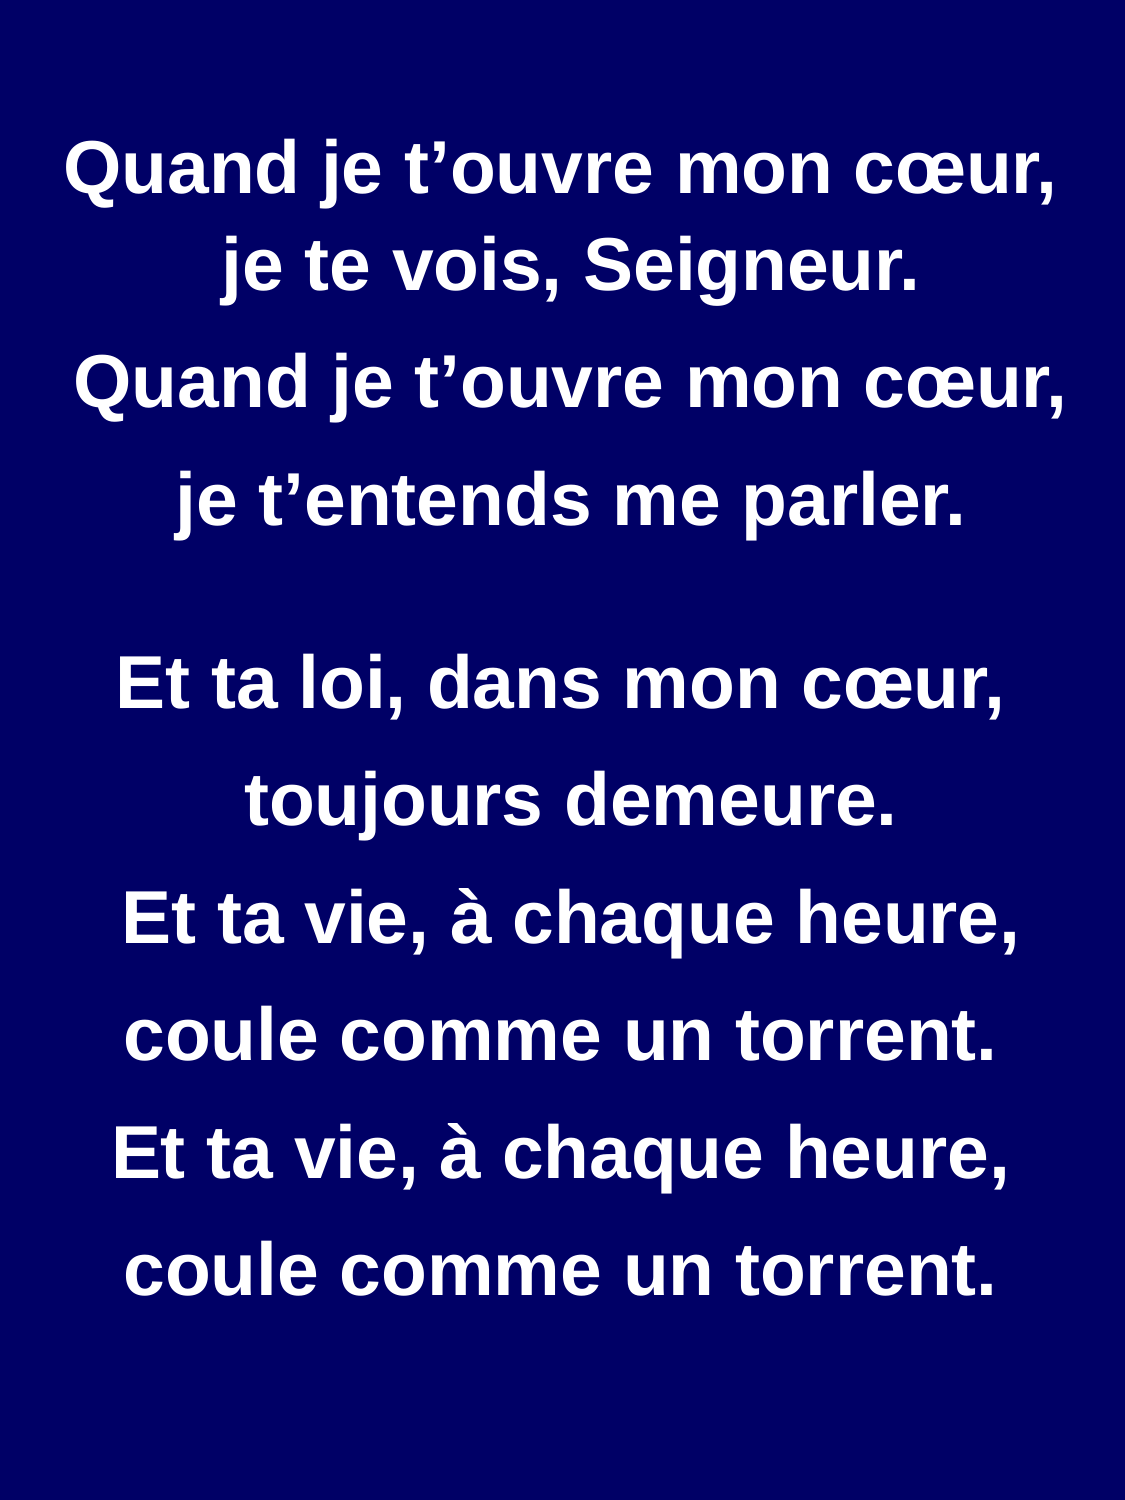

Quand je t’ouvre mon cœur,
 je te vois, Seigneur.
 Quand je t’ouvre mon cœur,
 je t’entends me parler.
Et ta loi, dans mon cœur,
 toujours demeure.
 Et ta vie, à chaque heure,
coule comme un torrent.
Et ta vie, à chaque heure,
coule comme un torrent.